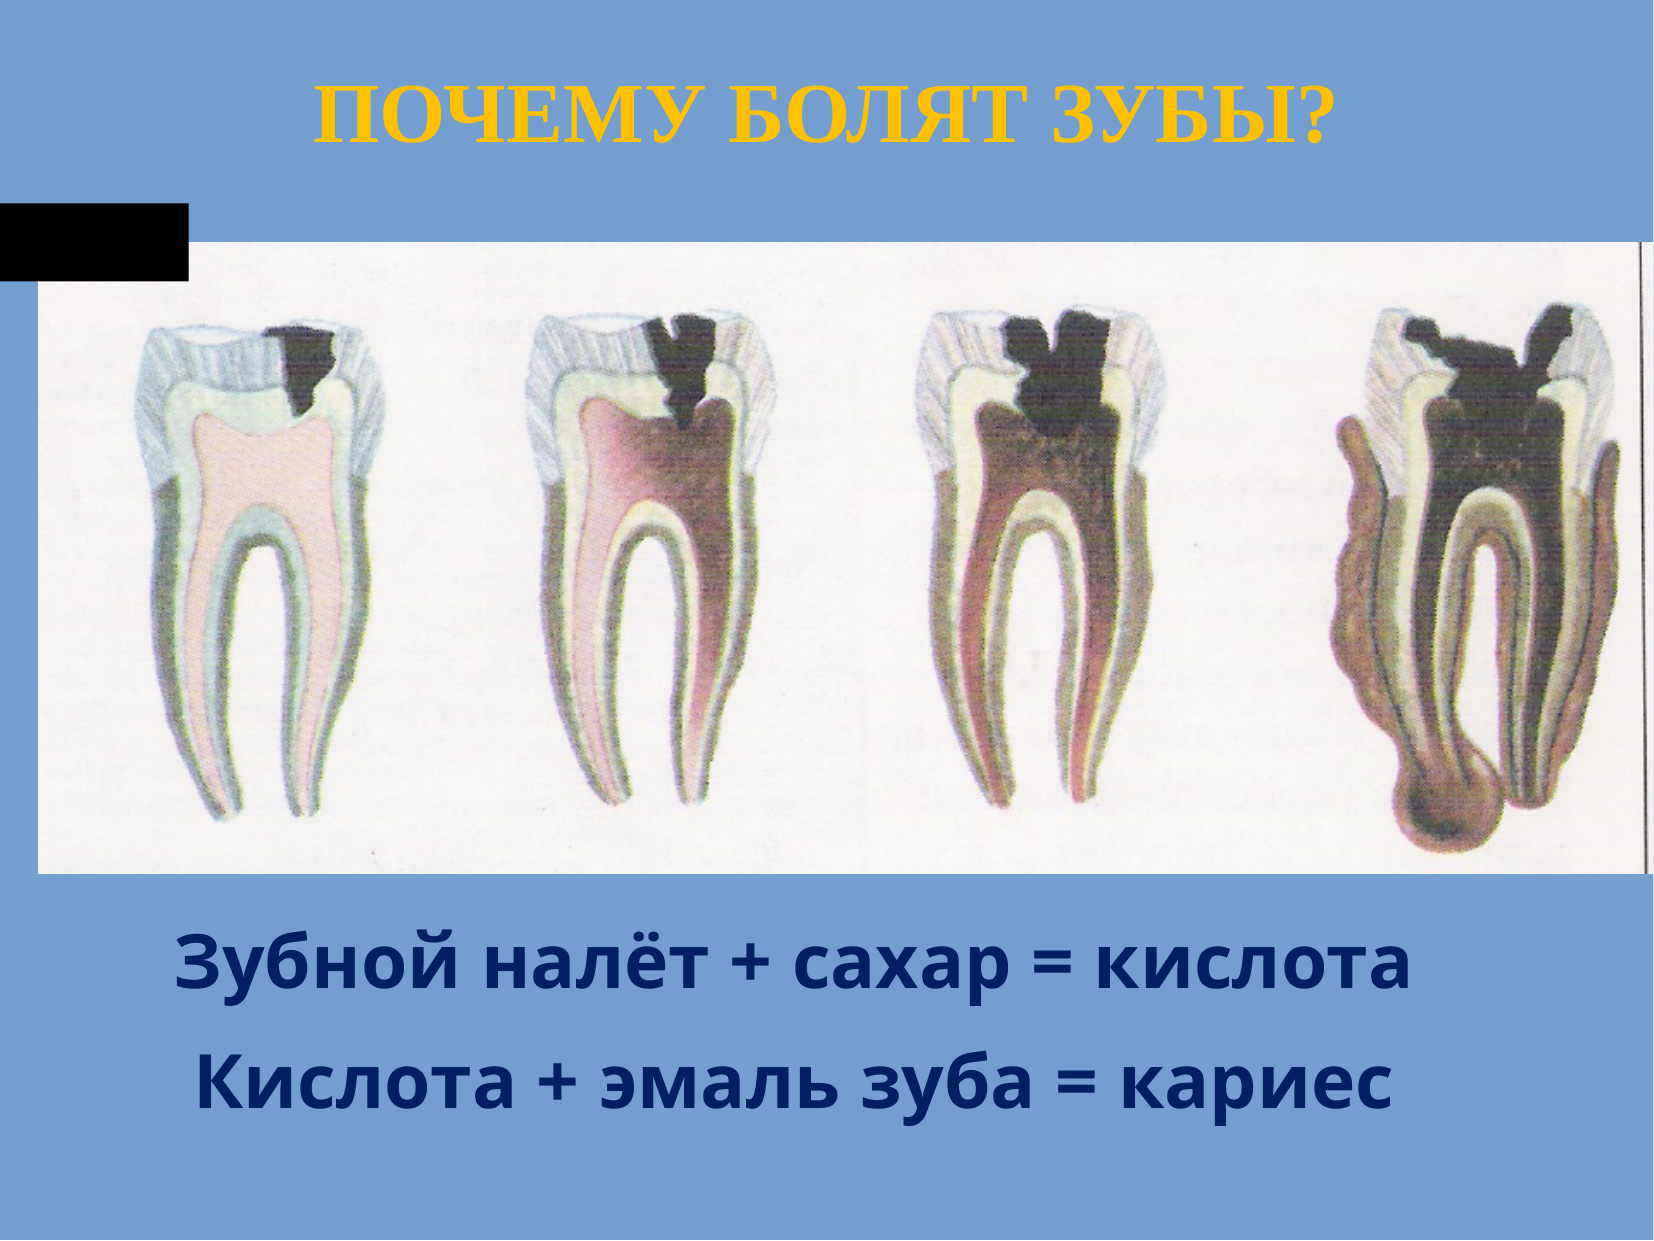

# ПОЧЕМУ БОЛЯТ ЗУБЫ?
Зубной налёт + сахар = кислота
Кислота + эмаль зуба = кариес